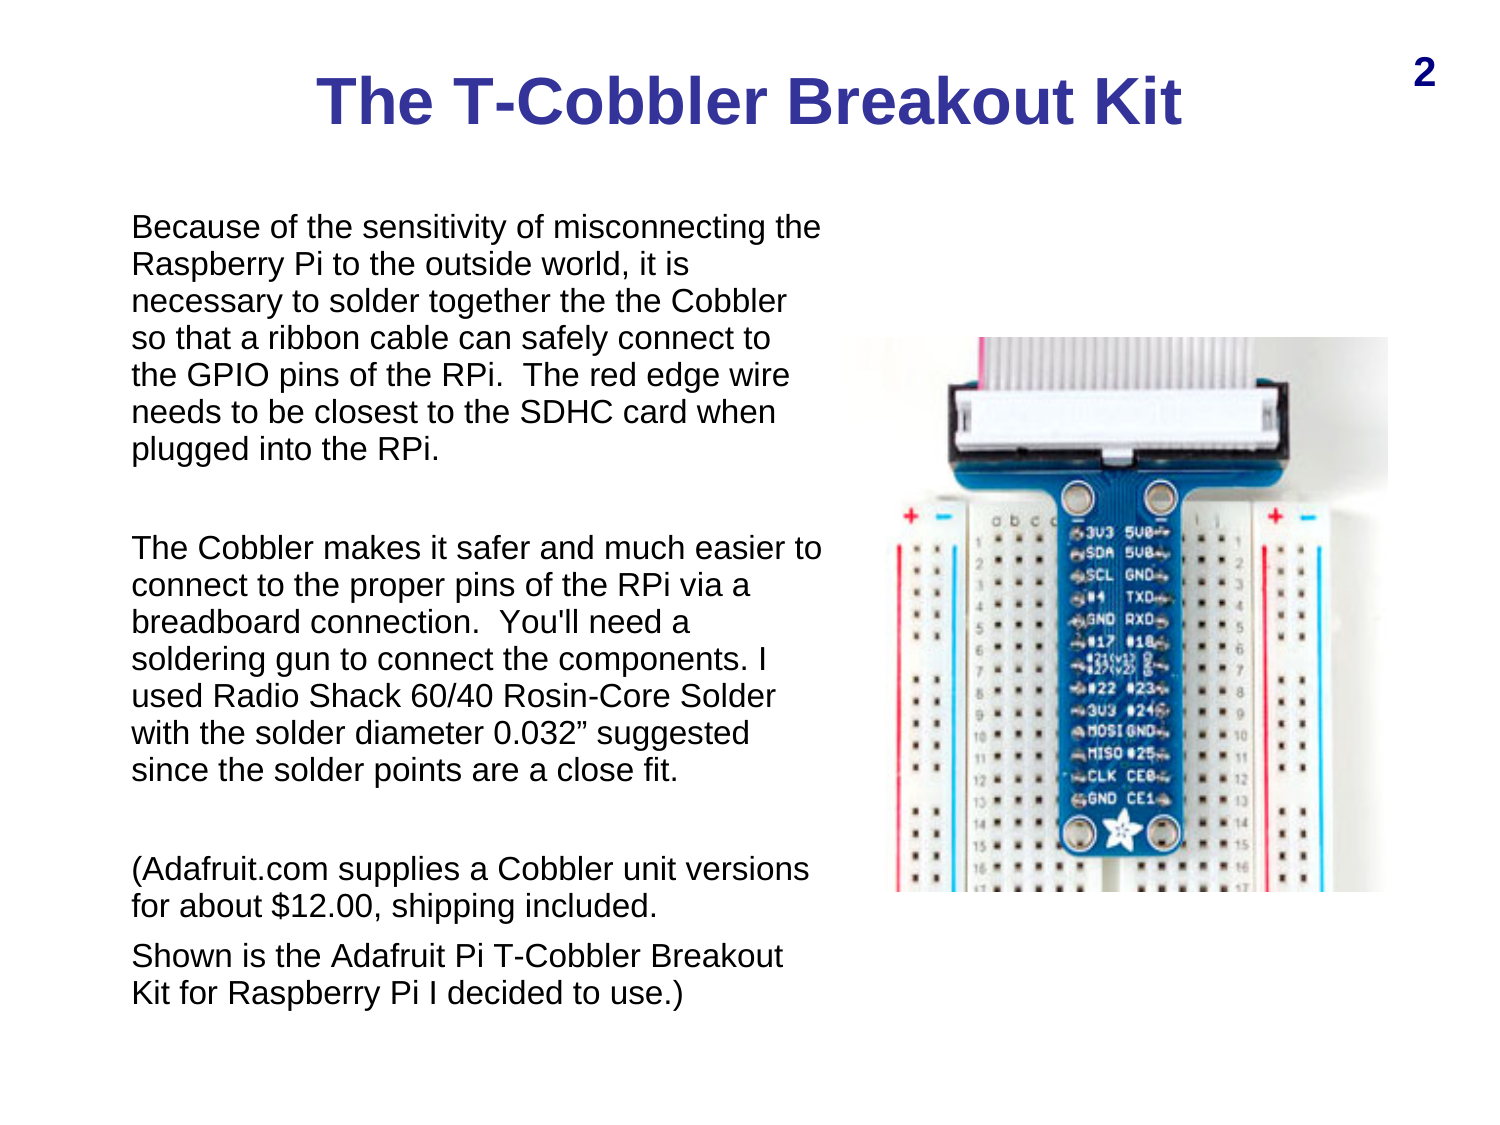

2
# The T-Cobbler Breakout Kit
Because of the sensitivity of misconnecting the Raspberry Pi to the outside world, it is necessary to solder together the the Cobbler so that a ribbon cable can safely connect to the GPIO pins of the RPi. The red edge wire needs to be closest to the SDHC card when plugged into the RPi.
The Cobbler makes it safer and much easier to connect to the proper pins of the RPi via a breadboard connection. You'll need a soldering gun to connect the components. I used Radio Shack 60/40 Rosin-Core Solder with the solder diameter 0.032” suggested since the solder points are a close fit.
(Adafruit.com supplies a Cobbler unit versions for about $12.00, shipping included.
Shown is the Adafruit Pi T-Cobbler Breakout Kit for Raspberry Pi I decided to use.)